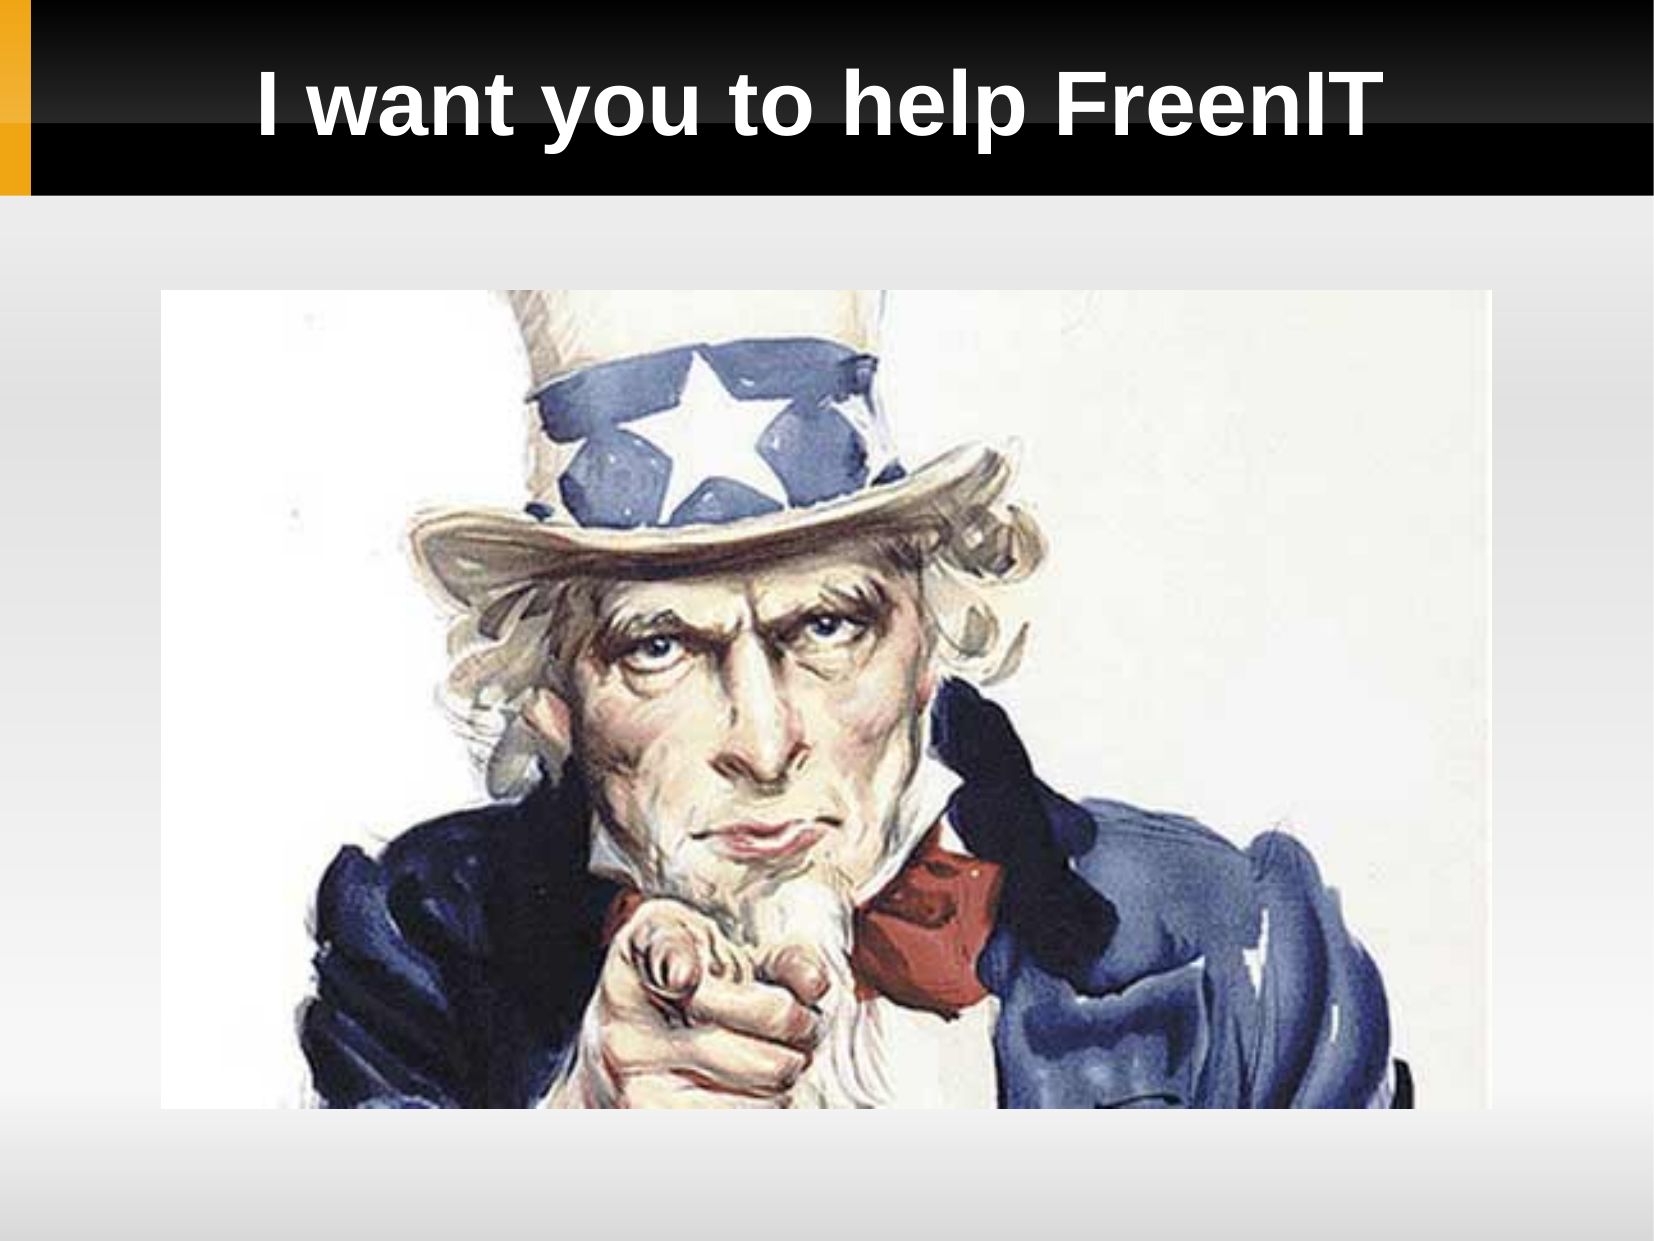

# I want you to help FreenIT